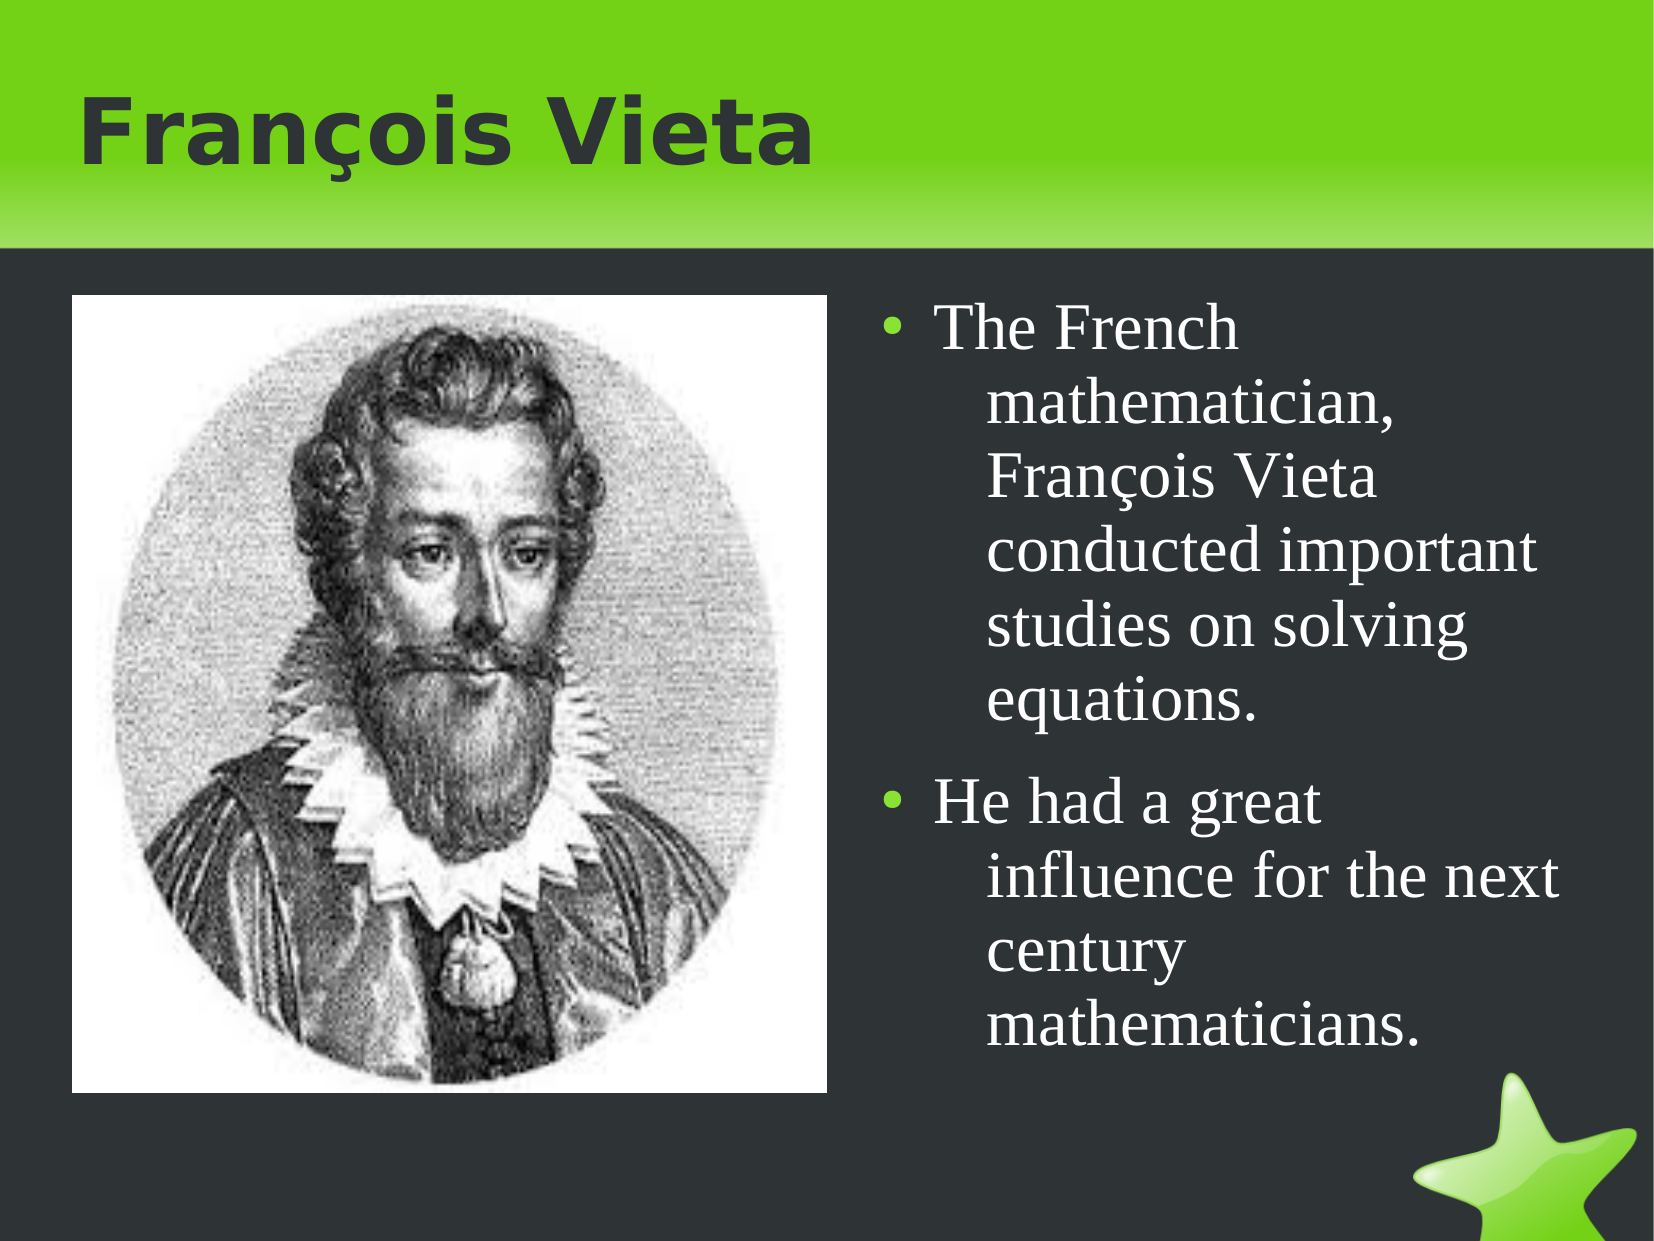

# François Vieta
The French mathematician, François Vieta conducted important studies on solving equations.
He had a great influence for the next century mathematicians.